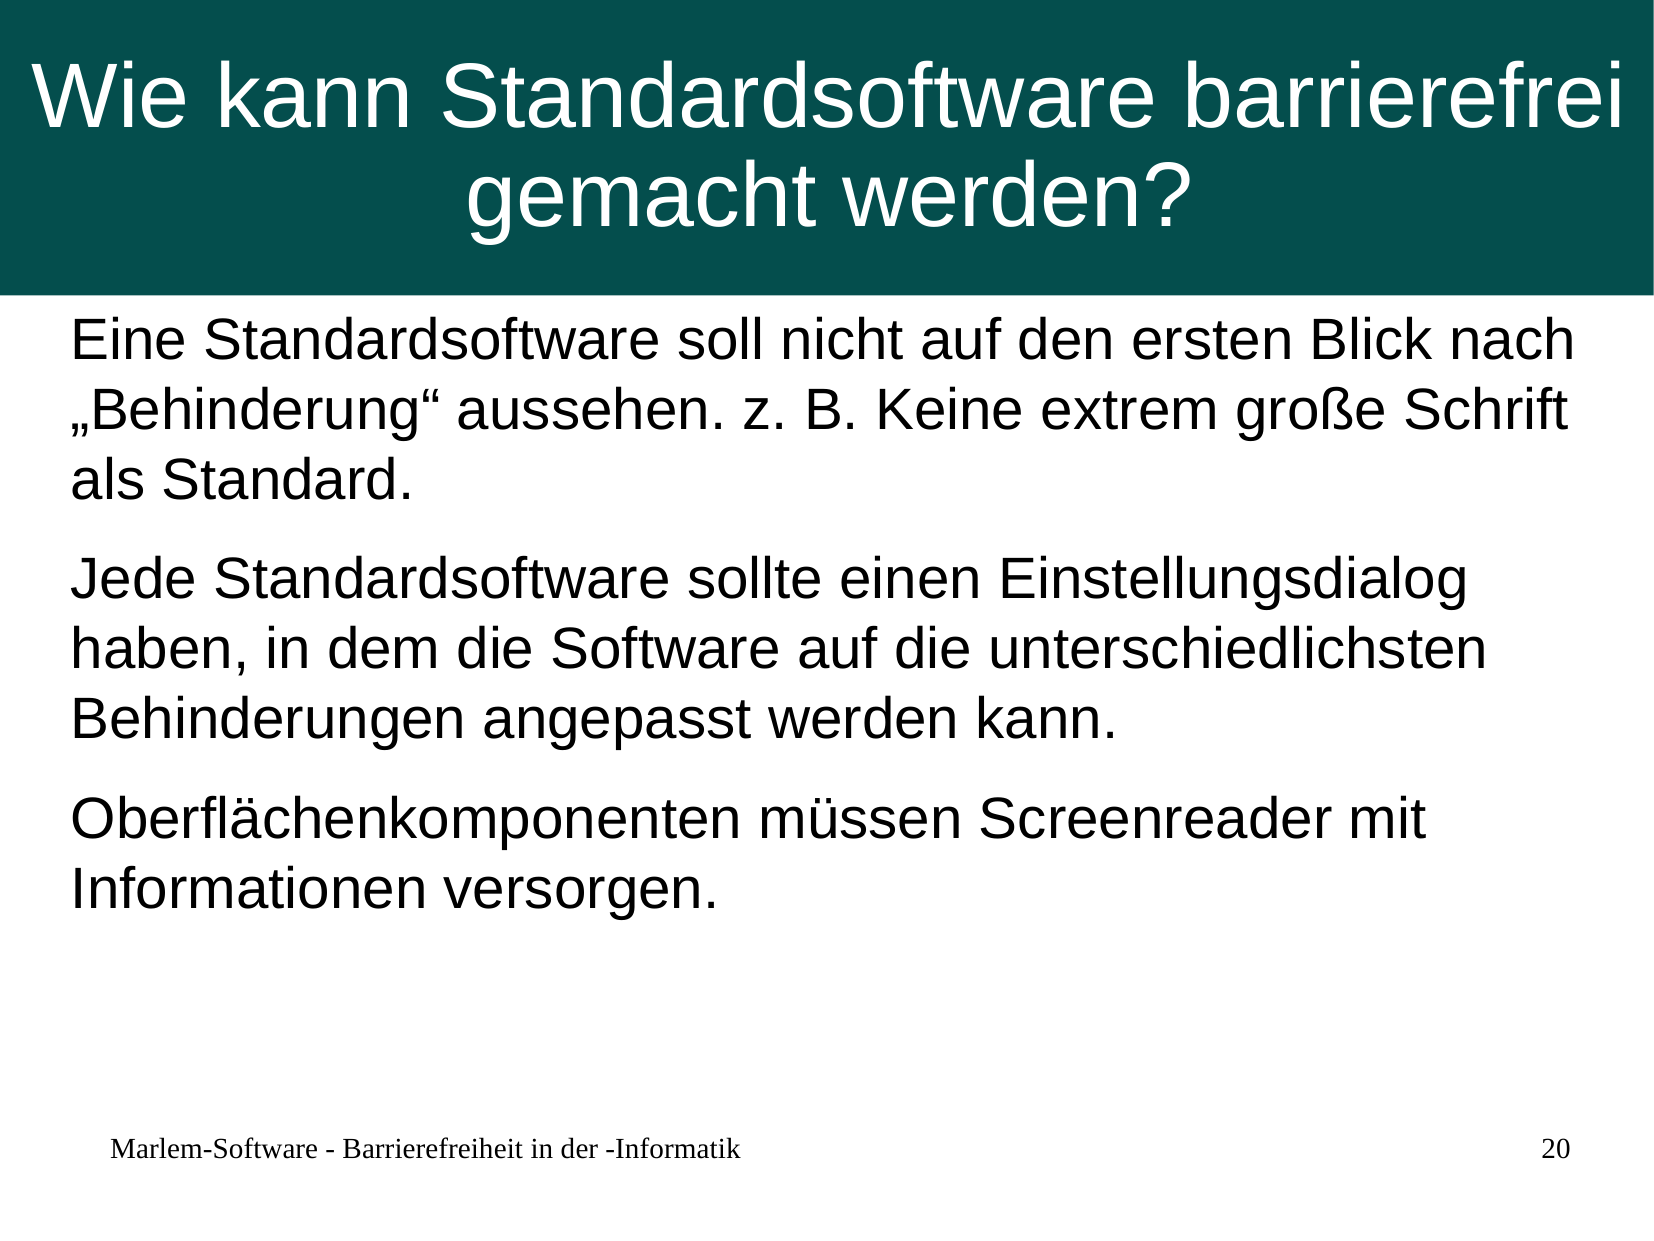

# Wie kann Standardsoftware barrierefrei gemacht werden?
Eine Standardsoftware soll nicht auf den ersten Blick nach „Behinderung“ aussehen. z. B. Keine extrem große Schrift als Standard.
Jede Standardsoftware sollte einen Einstellungsdialog haben, in dem die Software auf die unterschiedlichsten Behinderungen angepasst werden kann.
Oberflächenkomponenten müssen Screenreader mit Informationen versorgen.
Marlem-Software - Barrierefreiheit in der -Informatik
20